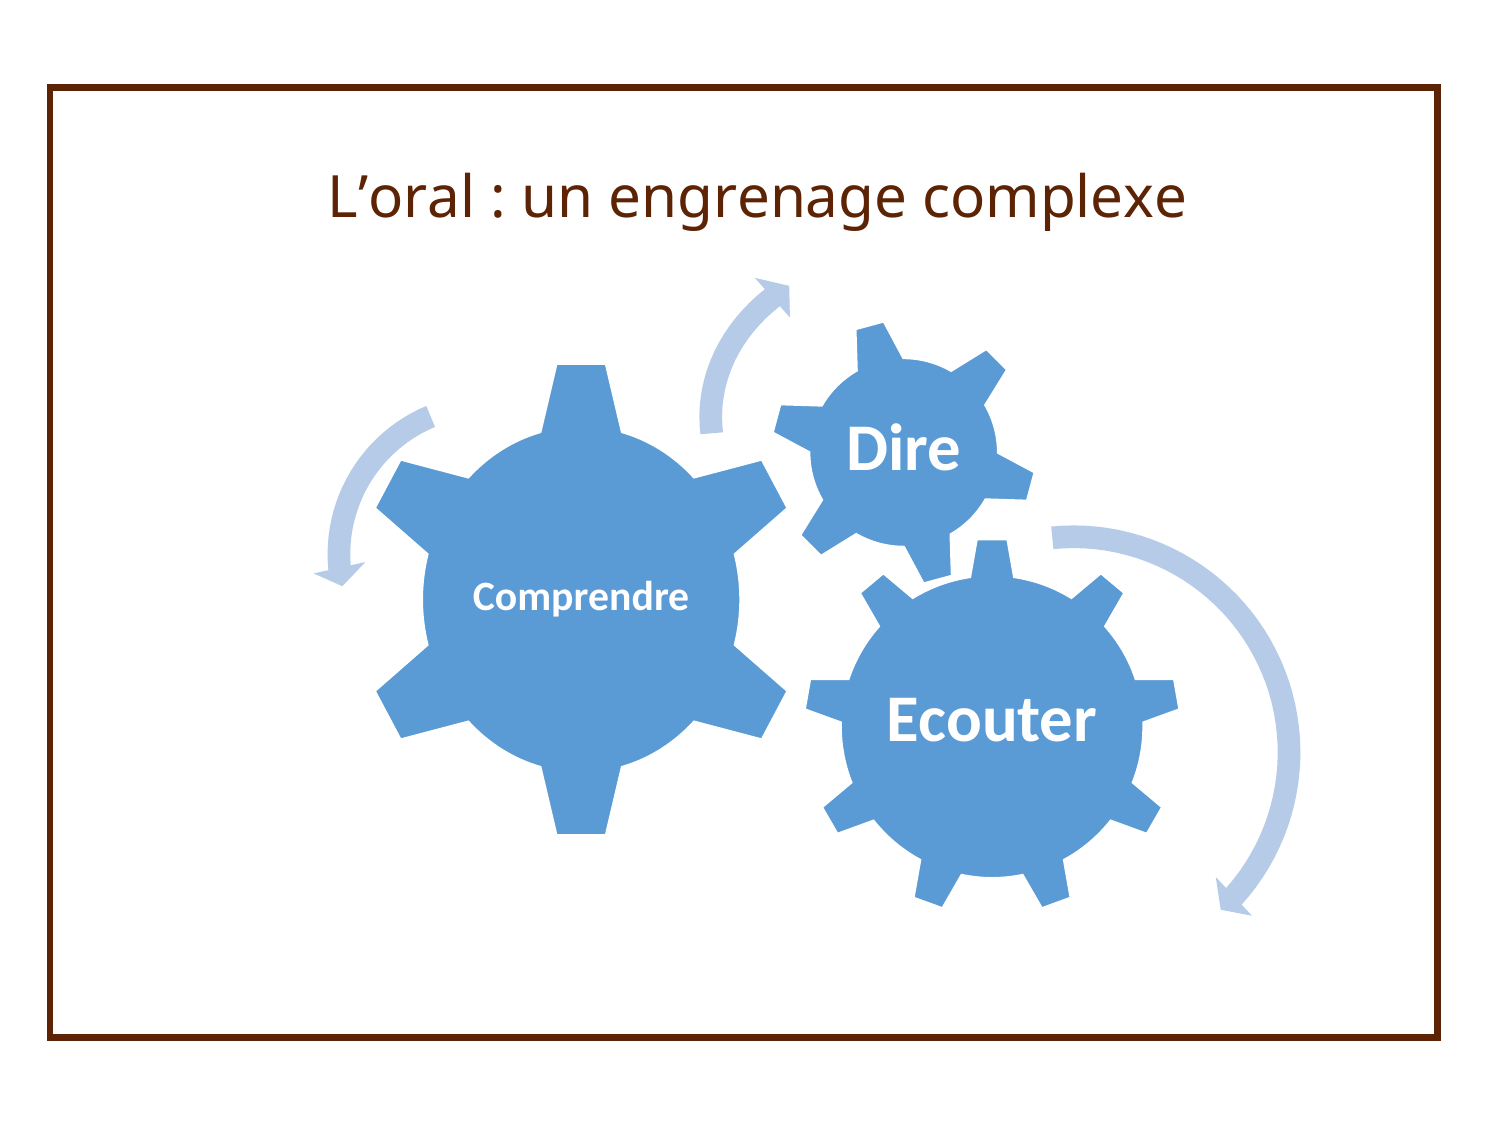

# L’oral : un engrenage complexe
Dire
Comprendre
Ecouter